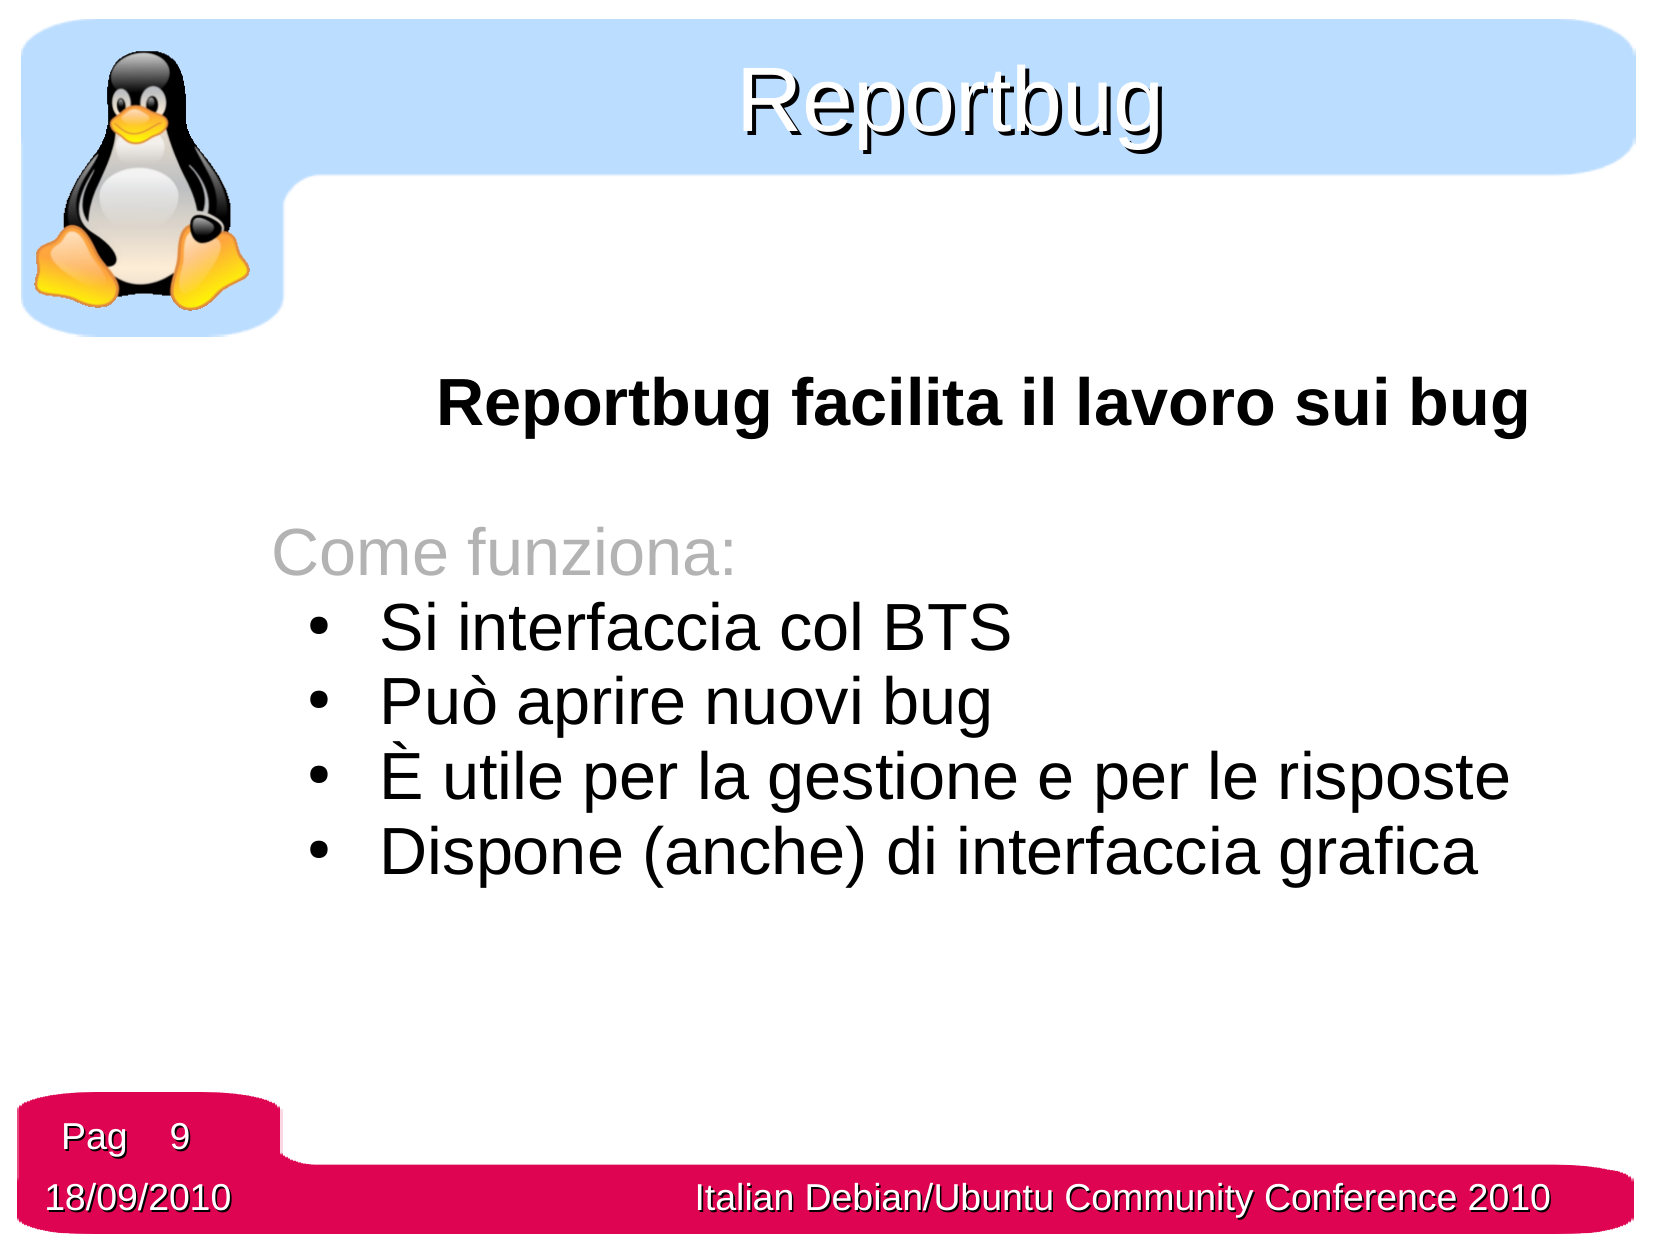

# Reportbug
 Reportbug facilita il lavoro sui bug
Come funziona:
 Si interfaccia col BTS
 Può aprire nuovi bug
 È utile per la gestione e per le risposte
 Dispone (anche) di interfaccia grafica
Pag
Italian Debian/Ubuntu Community Conference 2010
18/09/2010